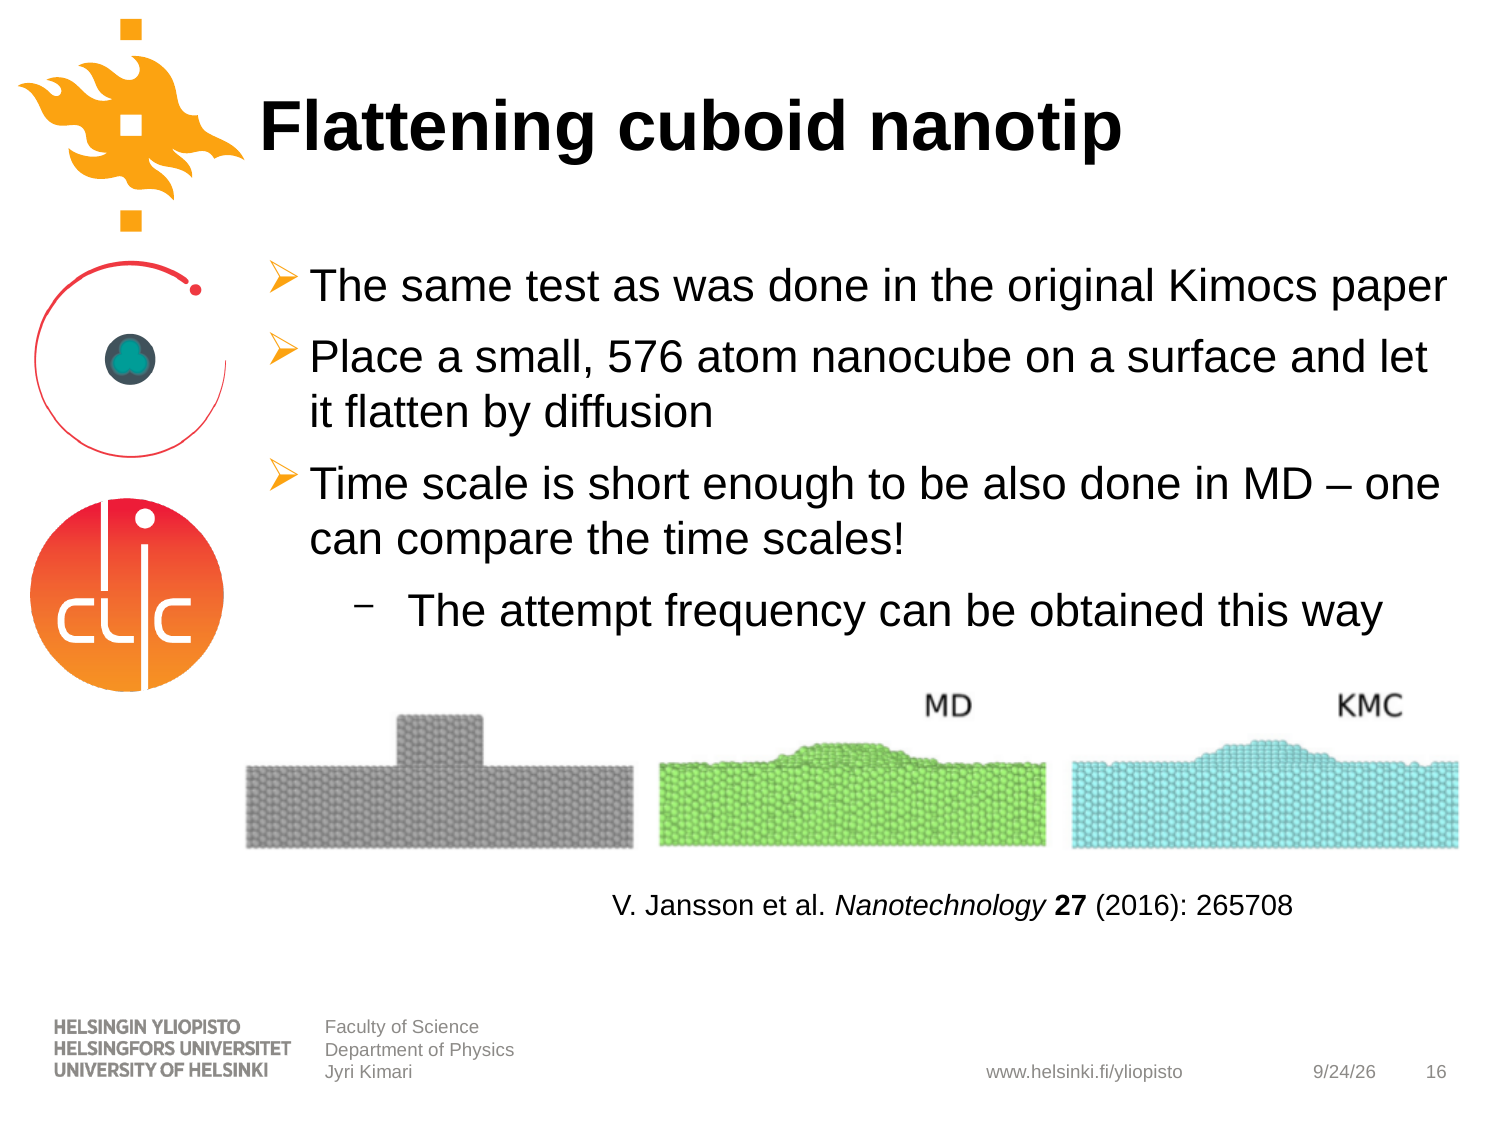

# Flattening cuboid nanotip
The same test as was done in the original Kimocs paper
Place a small, 576 atom nanocube on a surface and let it flatten by diffusion
Time scale is short enough to be also done in MD – one can compare the time scales!
The attempt frequency can be obtained this way
V. Jansson et al. Nanotechnology 27 (2016): 265708
Faculty of Science
Department of Physics
Jyri Kimari